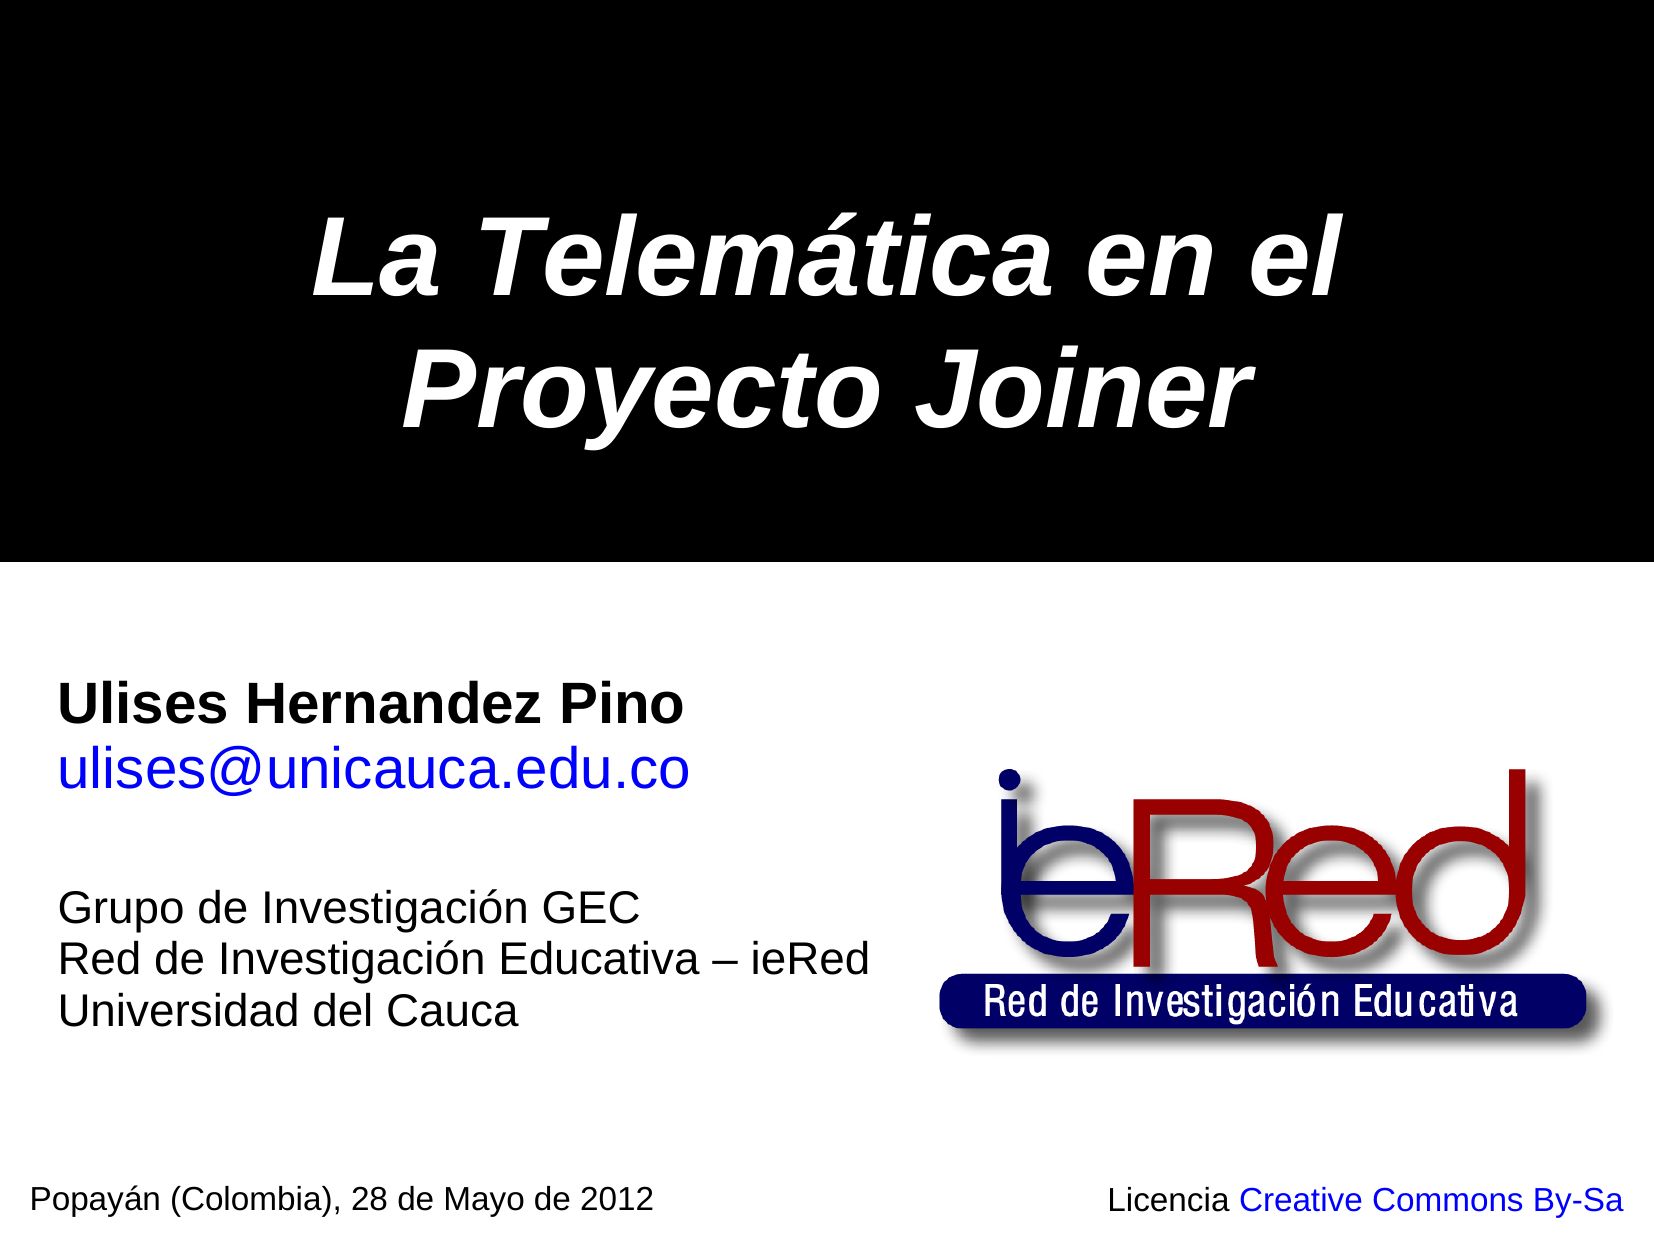

# La Telemática en el Proyecto Joiner
Ulises Hernandez Pino
ulises@unicauca.edu.co
Grupo de Investigación GEC
Red de Investigación Educativa – ieRed
Universidad del Cauca
Popayán (Colombia), 28 de Mayo de 2012
Licencia Creative Commons By-Sa